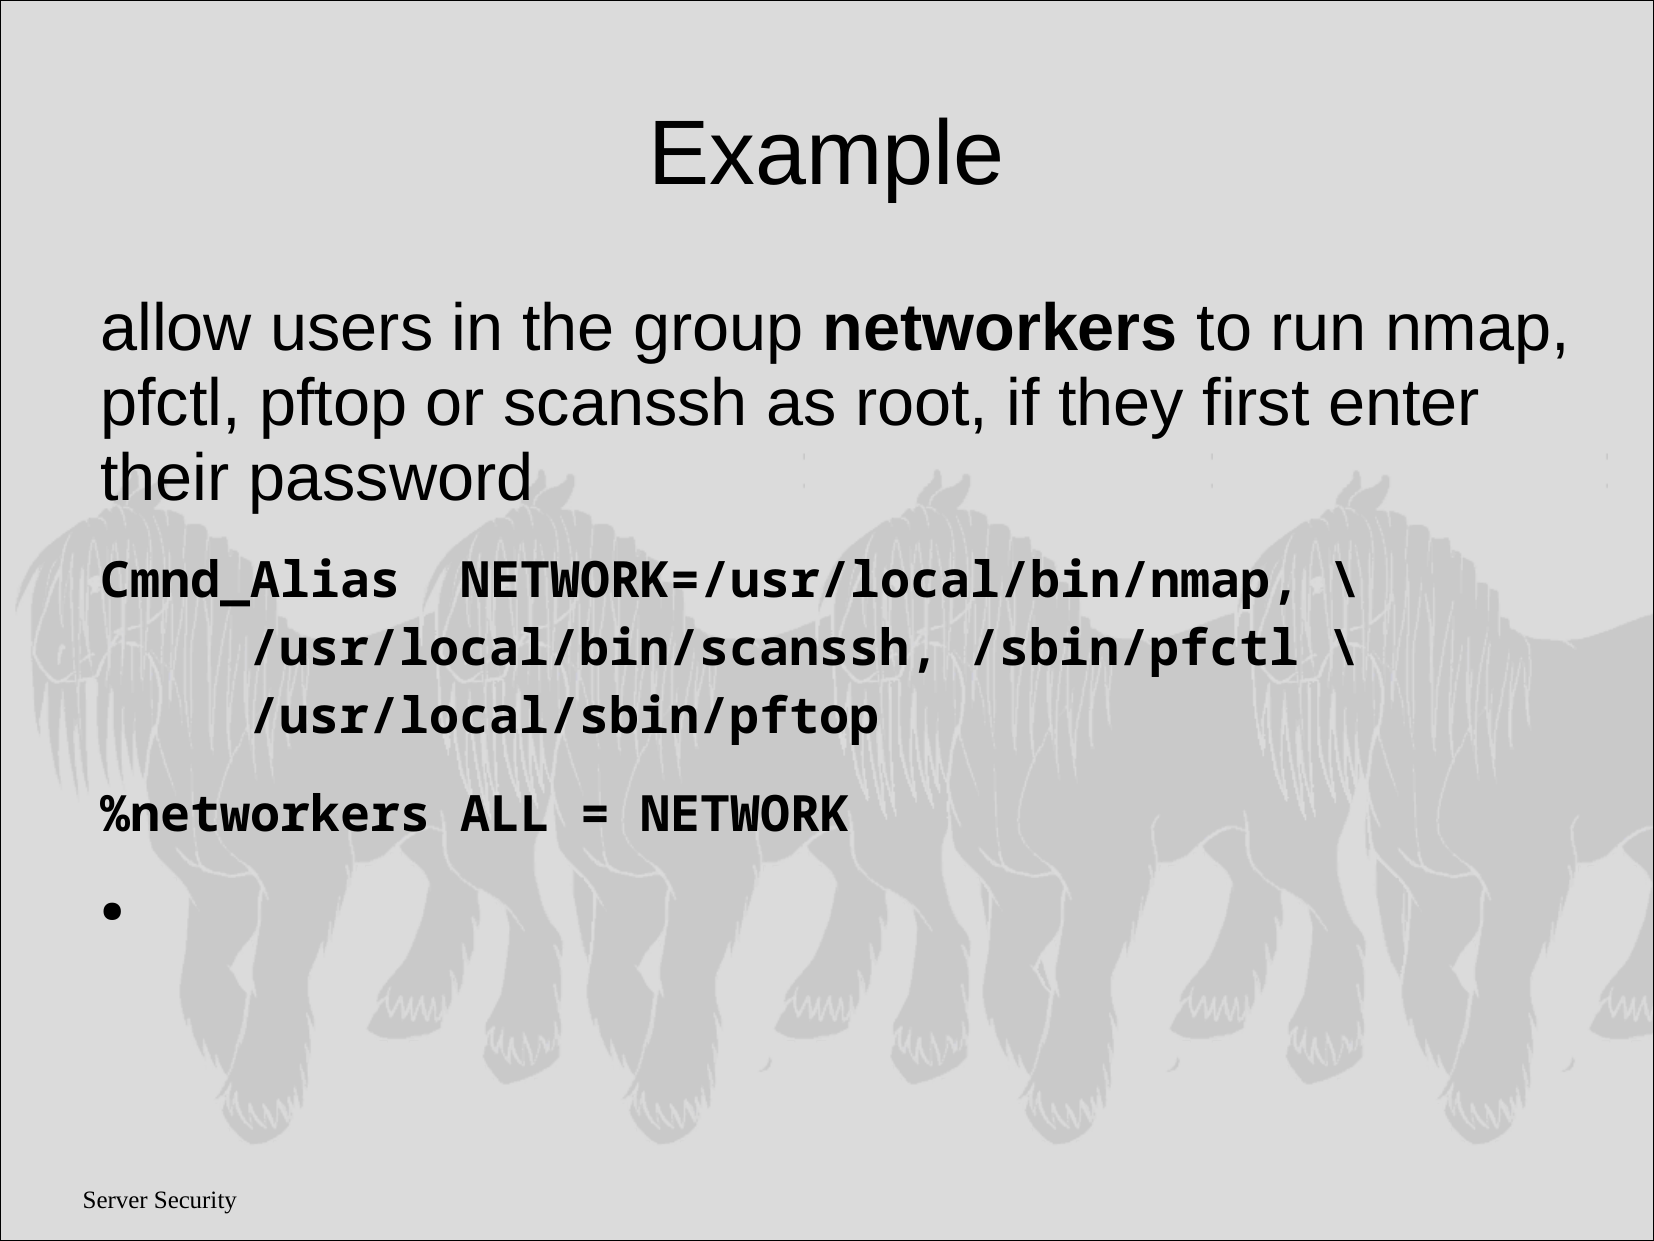

# Example
allow users in the group networkers to run nmap, pfctl, pftop or scanssh as root, if they first enter their password
Cmnd_Alias NETWORK=/usr/local/bin/nmap, \
		/usr/local/bin/scanssh, /sbin/pfctl \
		/usr/local/sbin/pftop
%networkers ALL = NETWORK